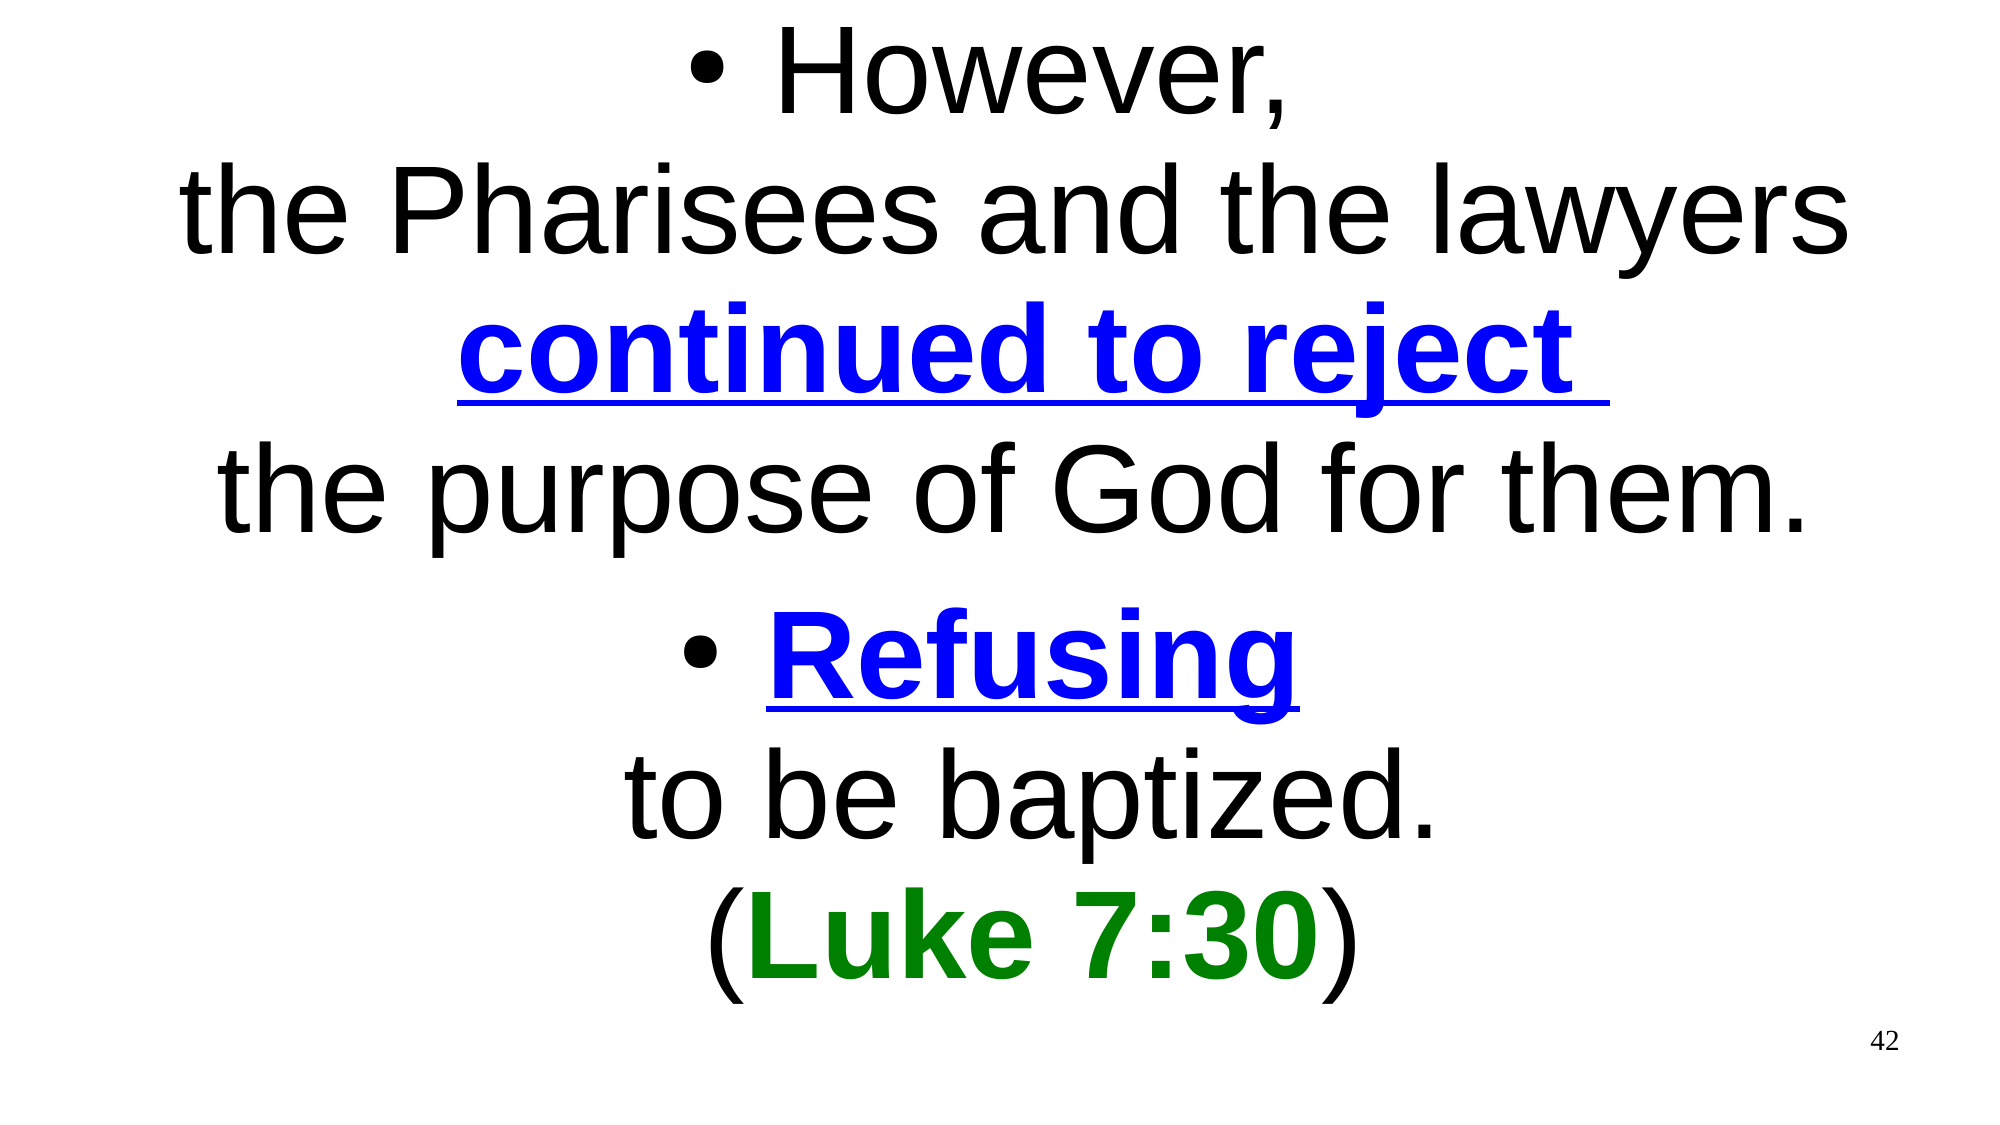

# However, the Pharisees and the lawyers continued to reject the purpose of God for them.
 Refusing
to be baptized.
(Luke 7:30)
42